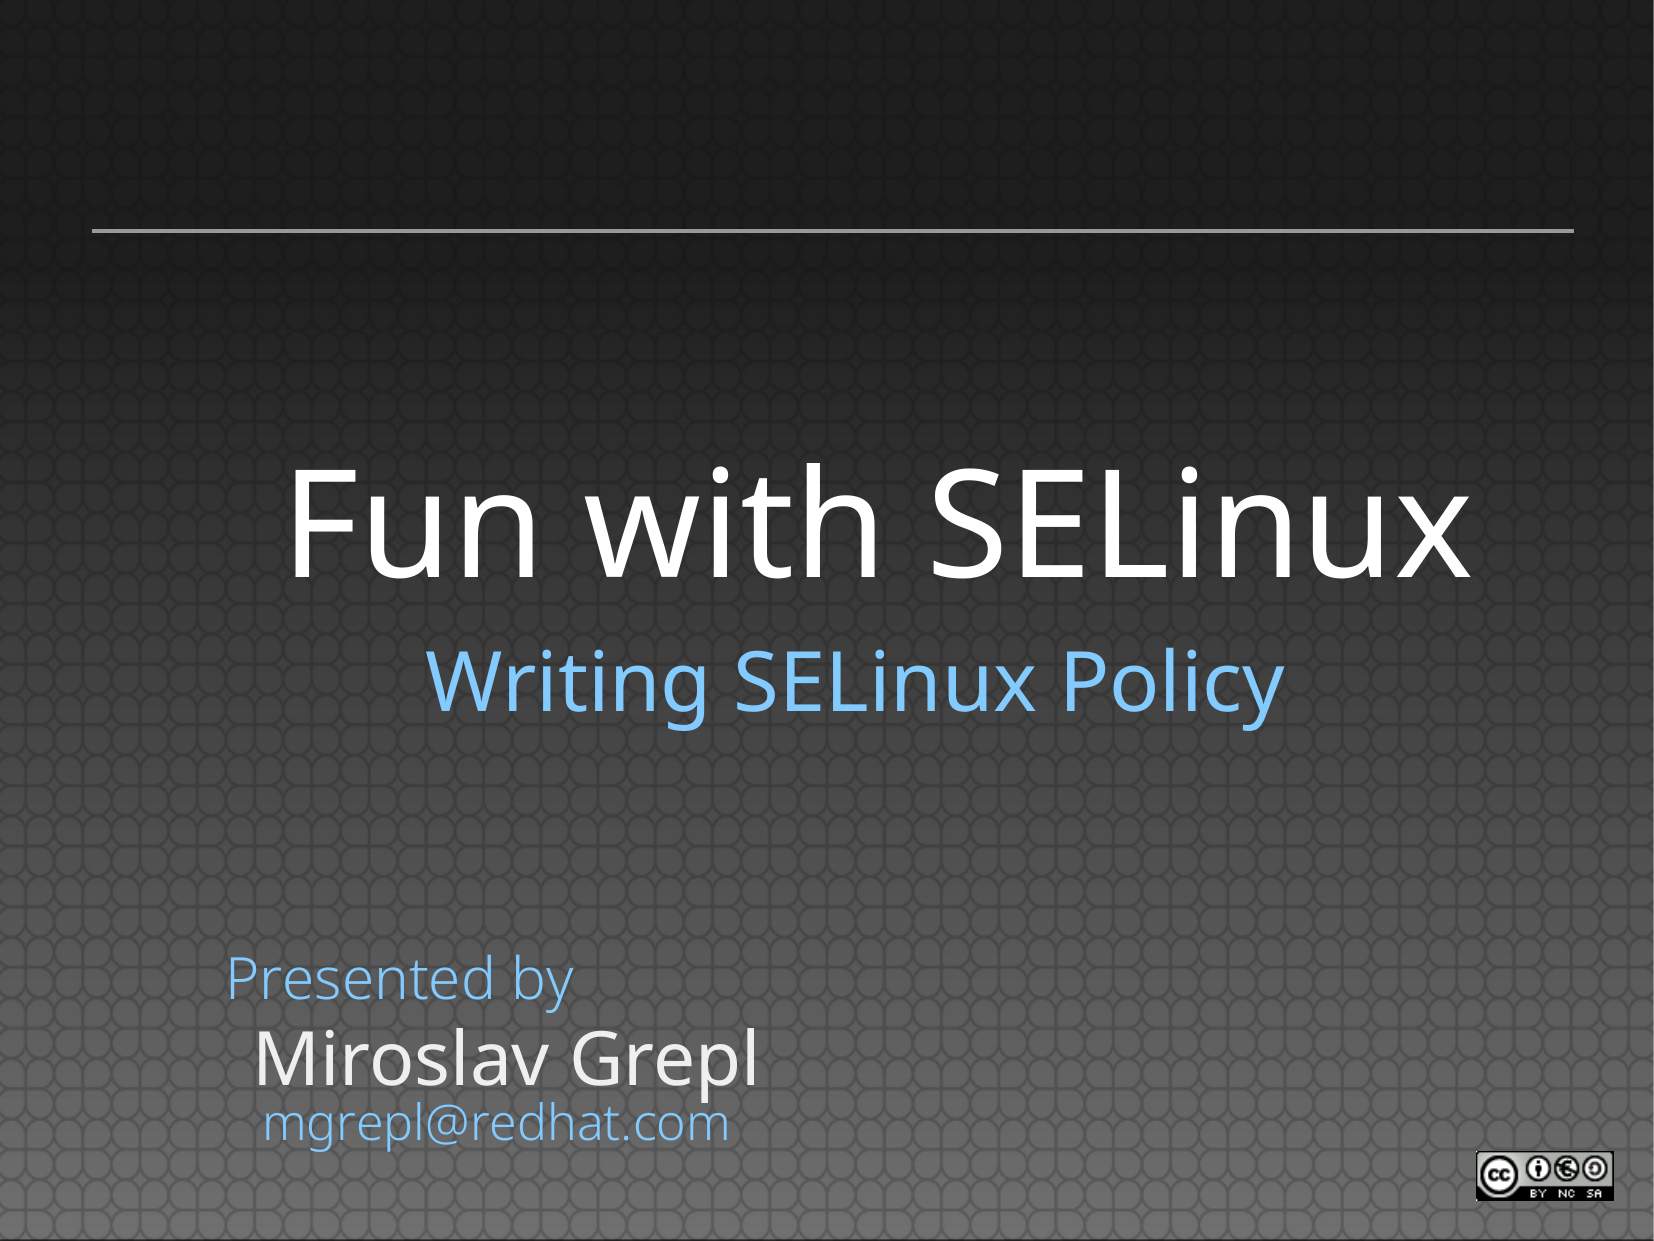

Fun with SELinux
# Writing SELinux Policy
Presented by
Miroslav Grepl
mgrepl@redhat.com